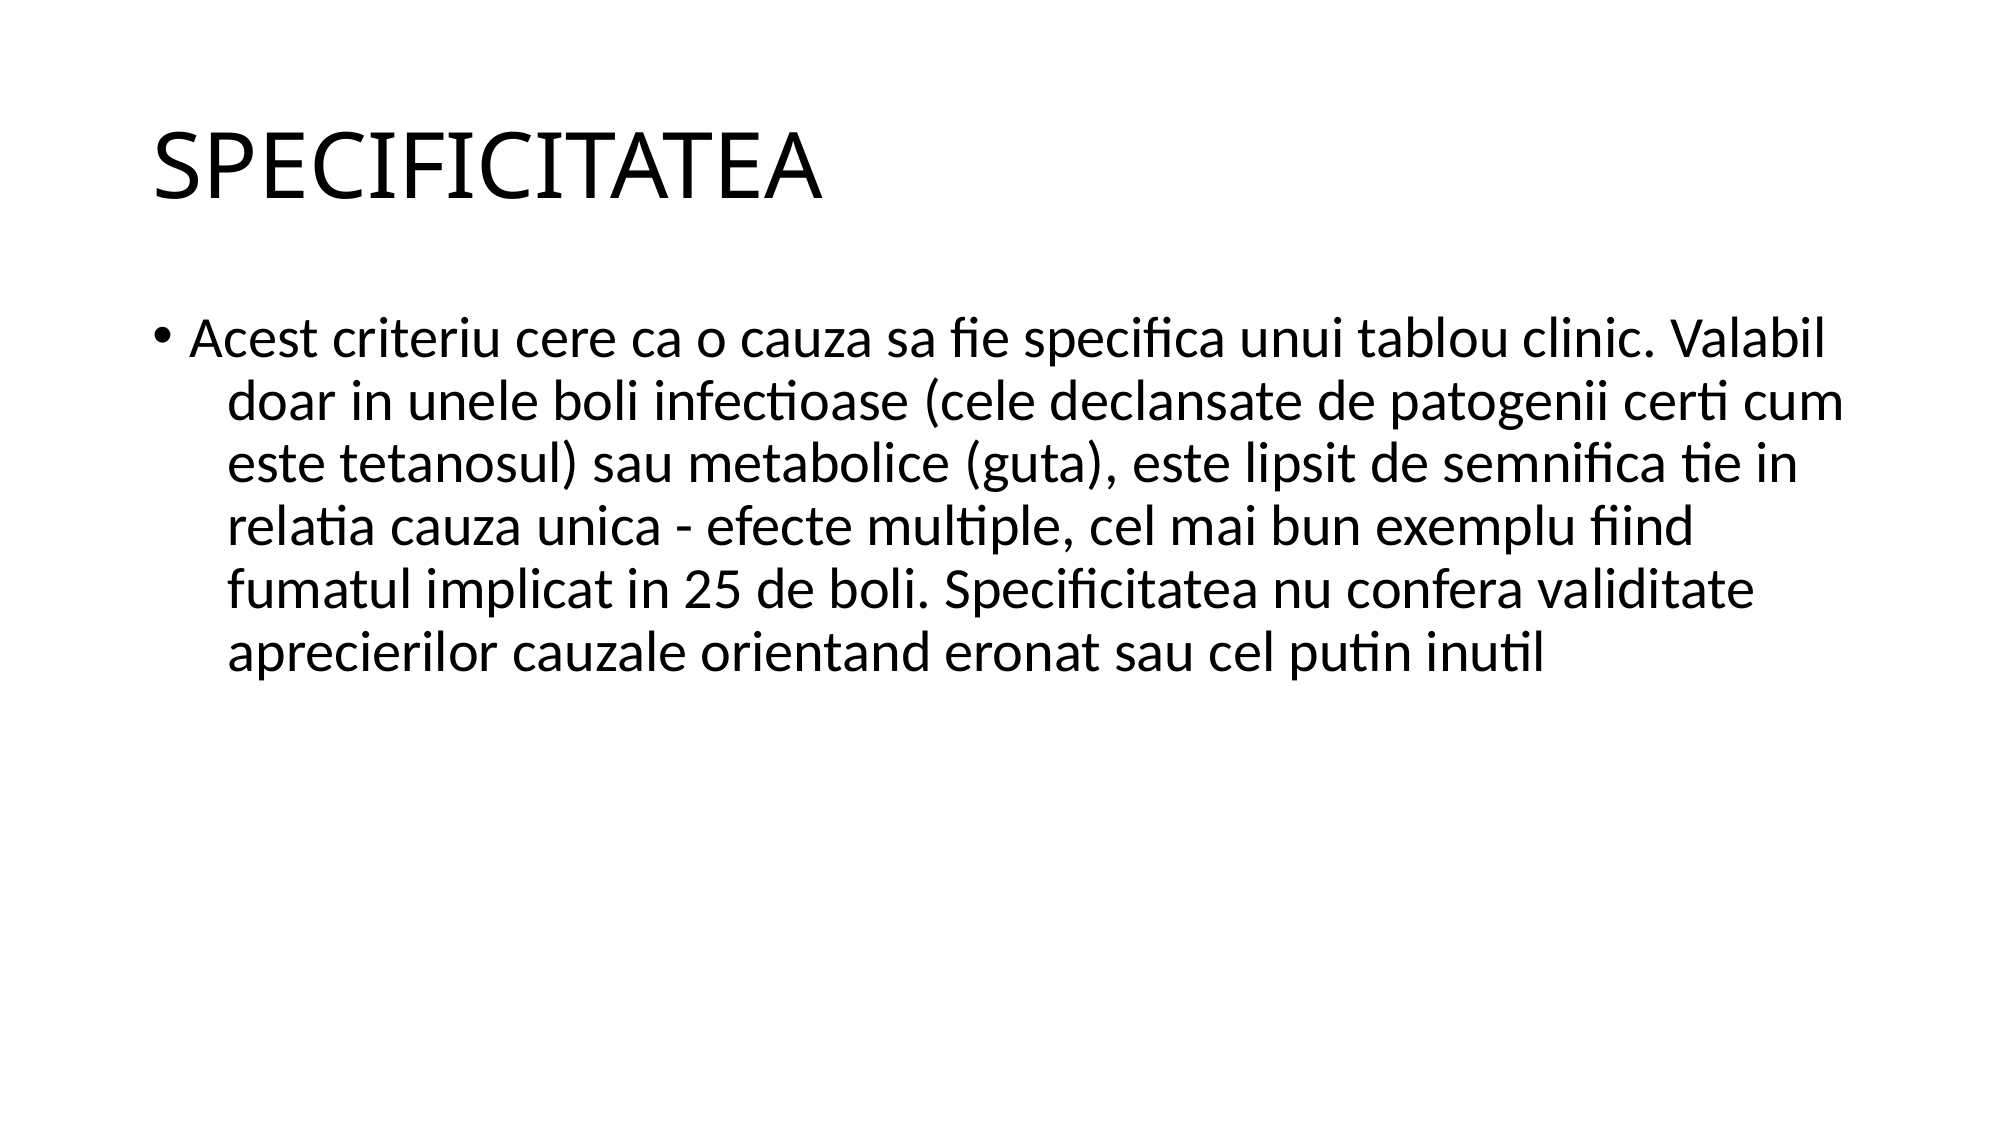

# SPECIFICITATEA
Acest criteriu cere ca o cauza sa fie specifica unui tablou clinic. Valabil doar in unele boli infectioase (cele declansate de patogenii certi cum este tetanosul) sau metabolice (guta), este lipsit de semnifica tie in relatia cauza unica - efecte multiple, cel mai bun exemplu fiind fumatul implicat in 25 de boli. Specificitatea nu confera validitate aprecierilor cauzale orientand eronat sau cel putin inutil